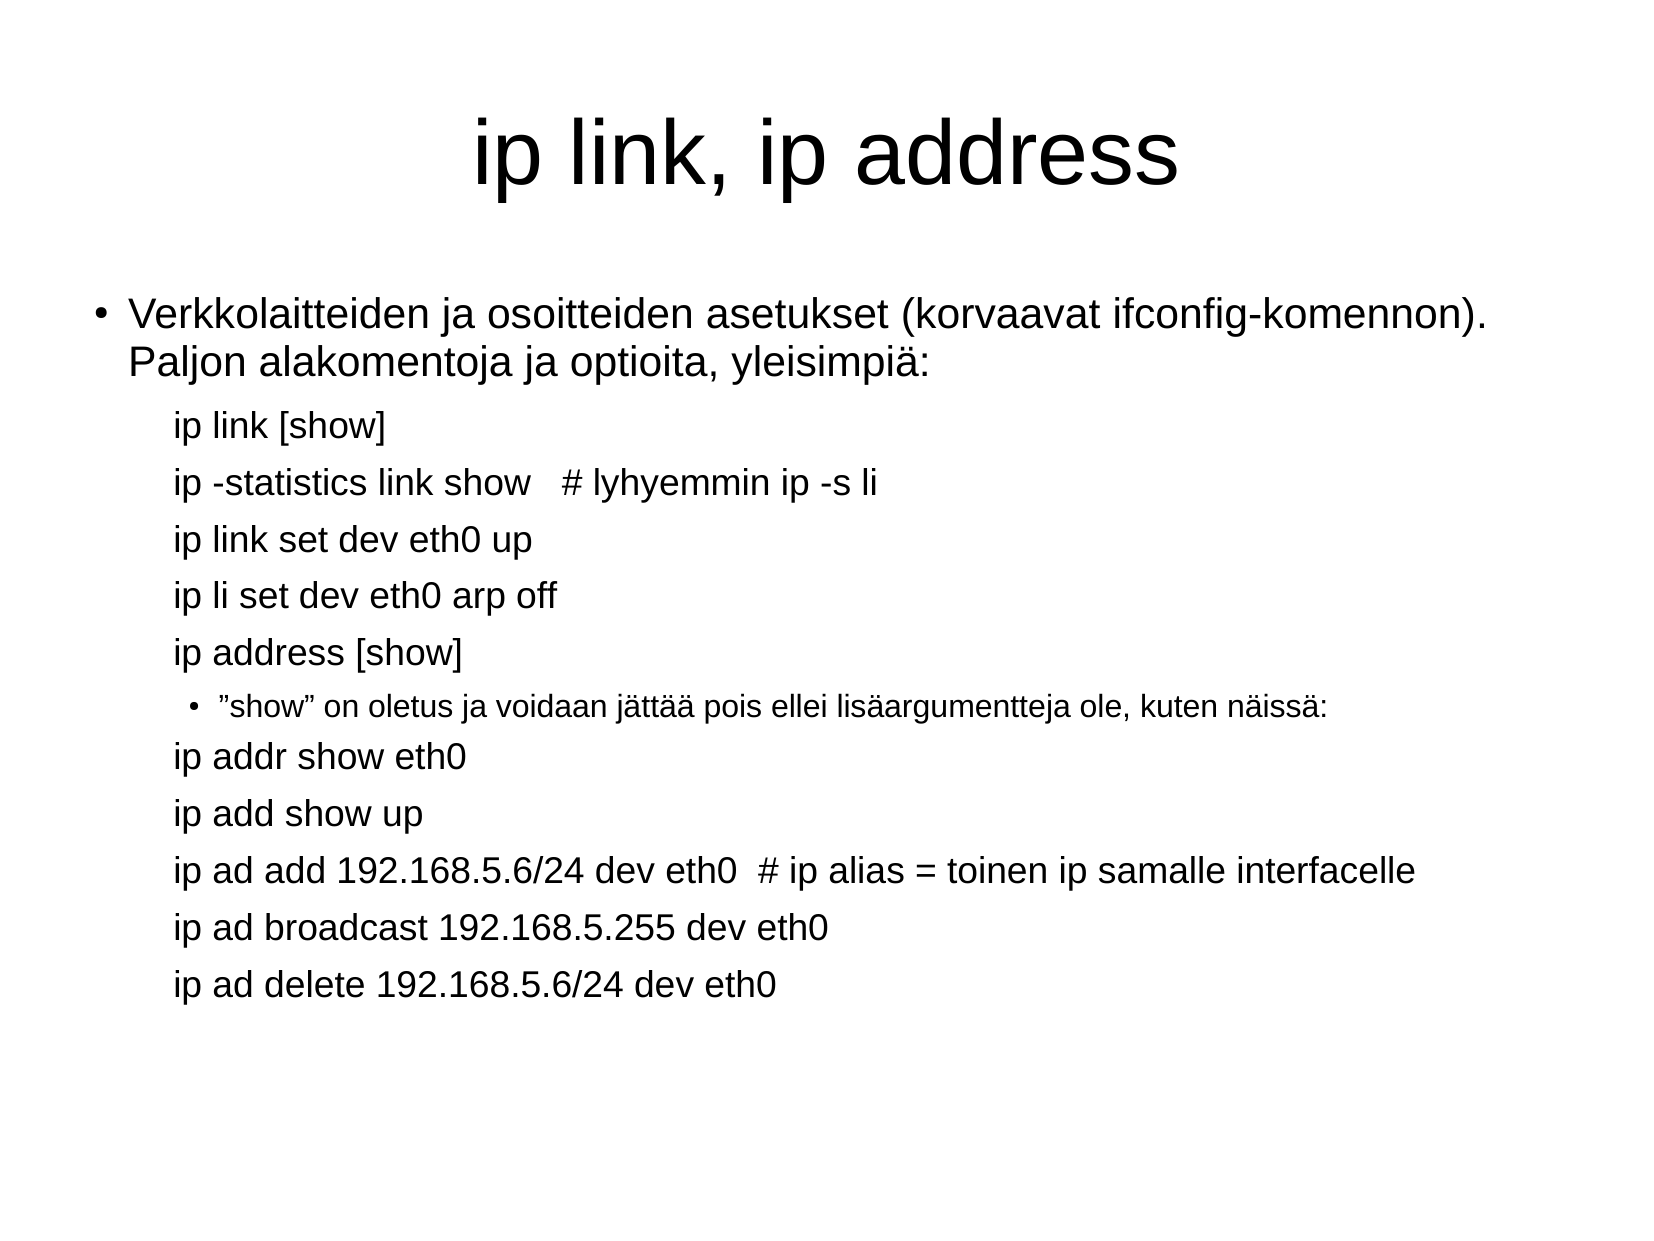

# ip link, ip address
Verkkolaitteiden ja osoitteiden asetukset (korvaavat ifconfig-komennon). Paljon alakomentoja ja optioita, yleisimpiä:
ip link [show]
ip -statistics link show # lyhyemmin ip -s li
ip link set dev eth0 up
ip li set dev eth0 arp off
ip address [show]
”show” on oletus ja voidaan jättää pois ellei lisäargumentteja ole, kuten näissä:
ip addr show eth0
ip add show up
ip ad add 192.168.5.6/24 dev eth0 # ip alias = toinen ip samalle interfacelle
ip ad broadcast 192.168.5.255 dev eth0
ip ad delete 192.168.5.6/24 dev eth0